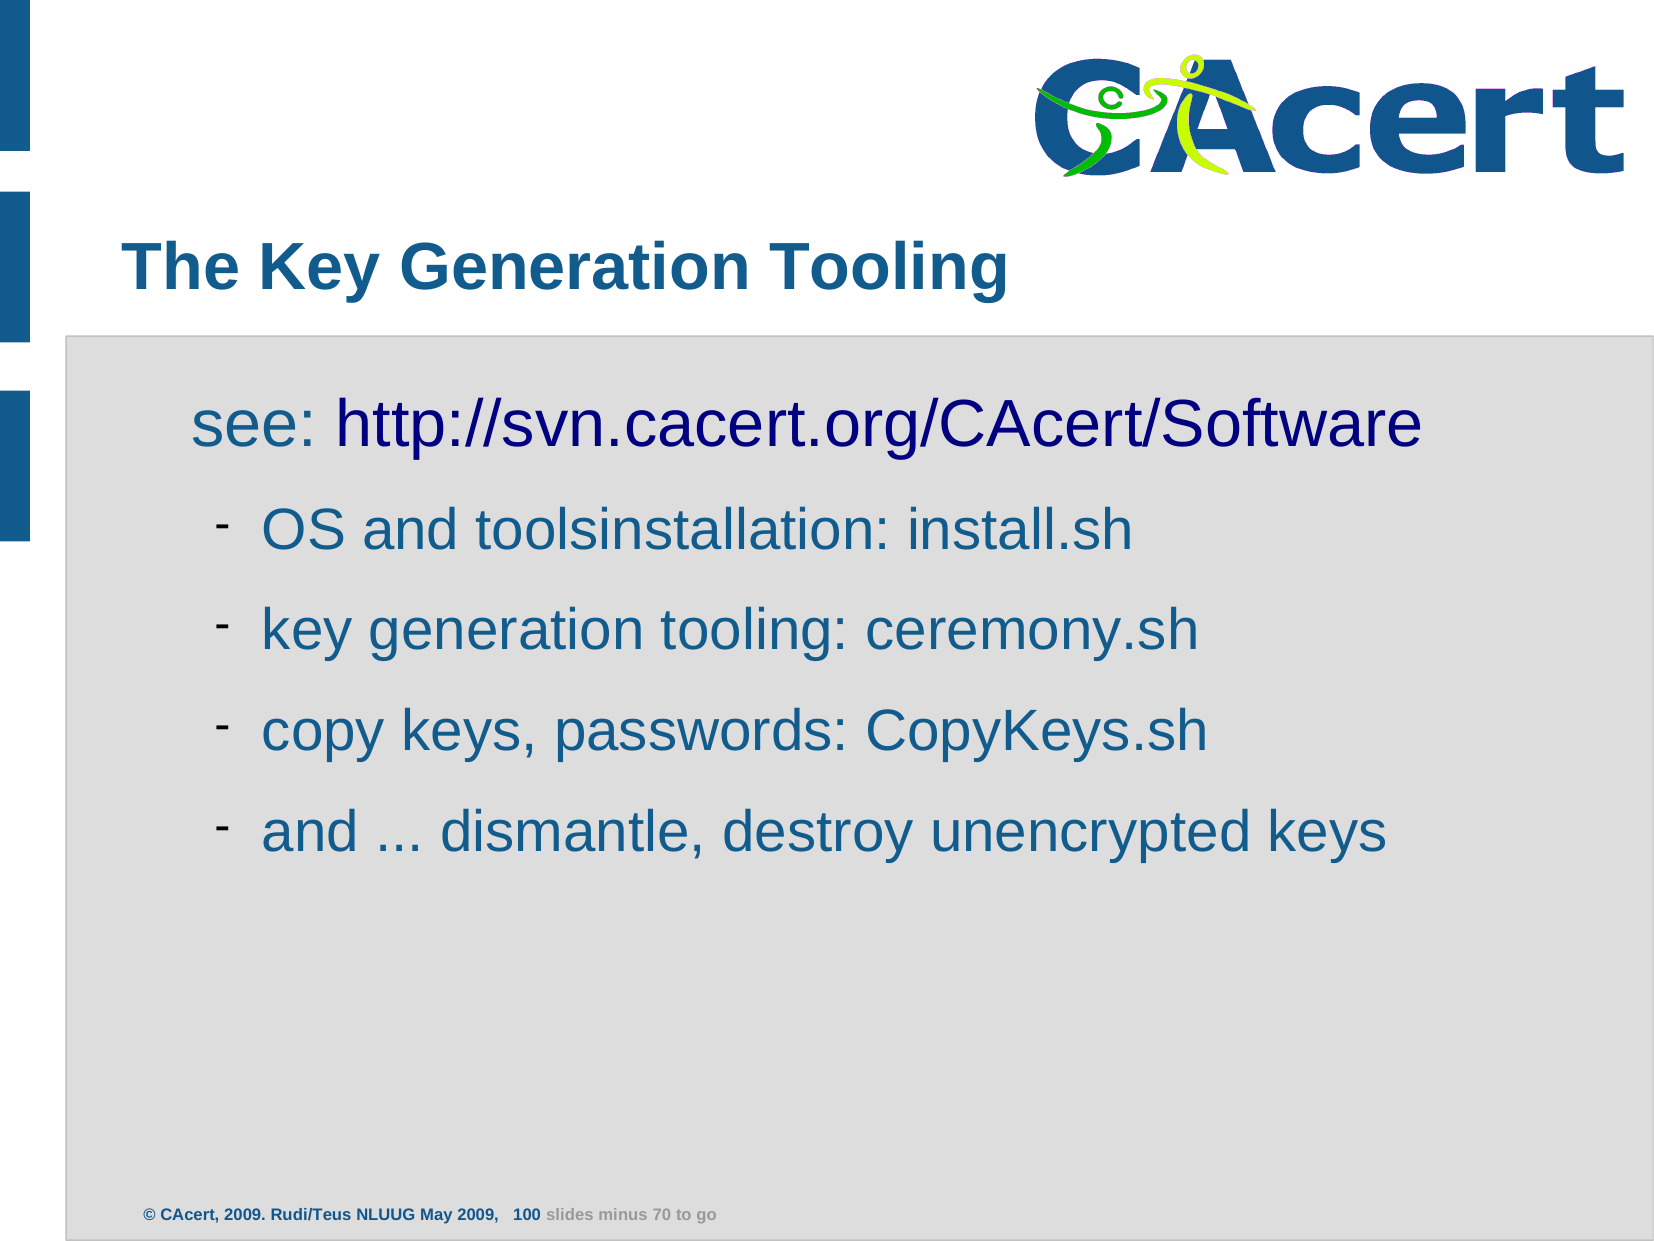

# The Key Generation Tooling
see: http://svn.cacert.org/CAcert/Software
OS and toolsinstallation: install.sh
key generation tooling: ceremony.sh
copy keys, passwords: CopyKeys.sh
and ... dismantle, destroy unencrypted keys